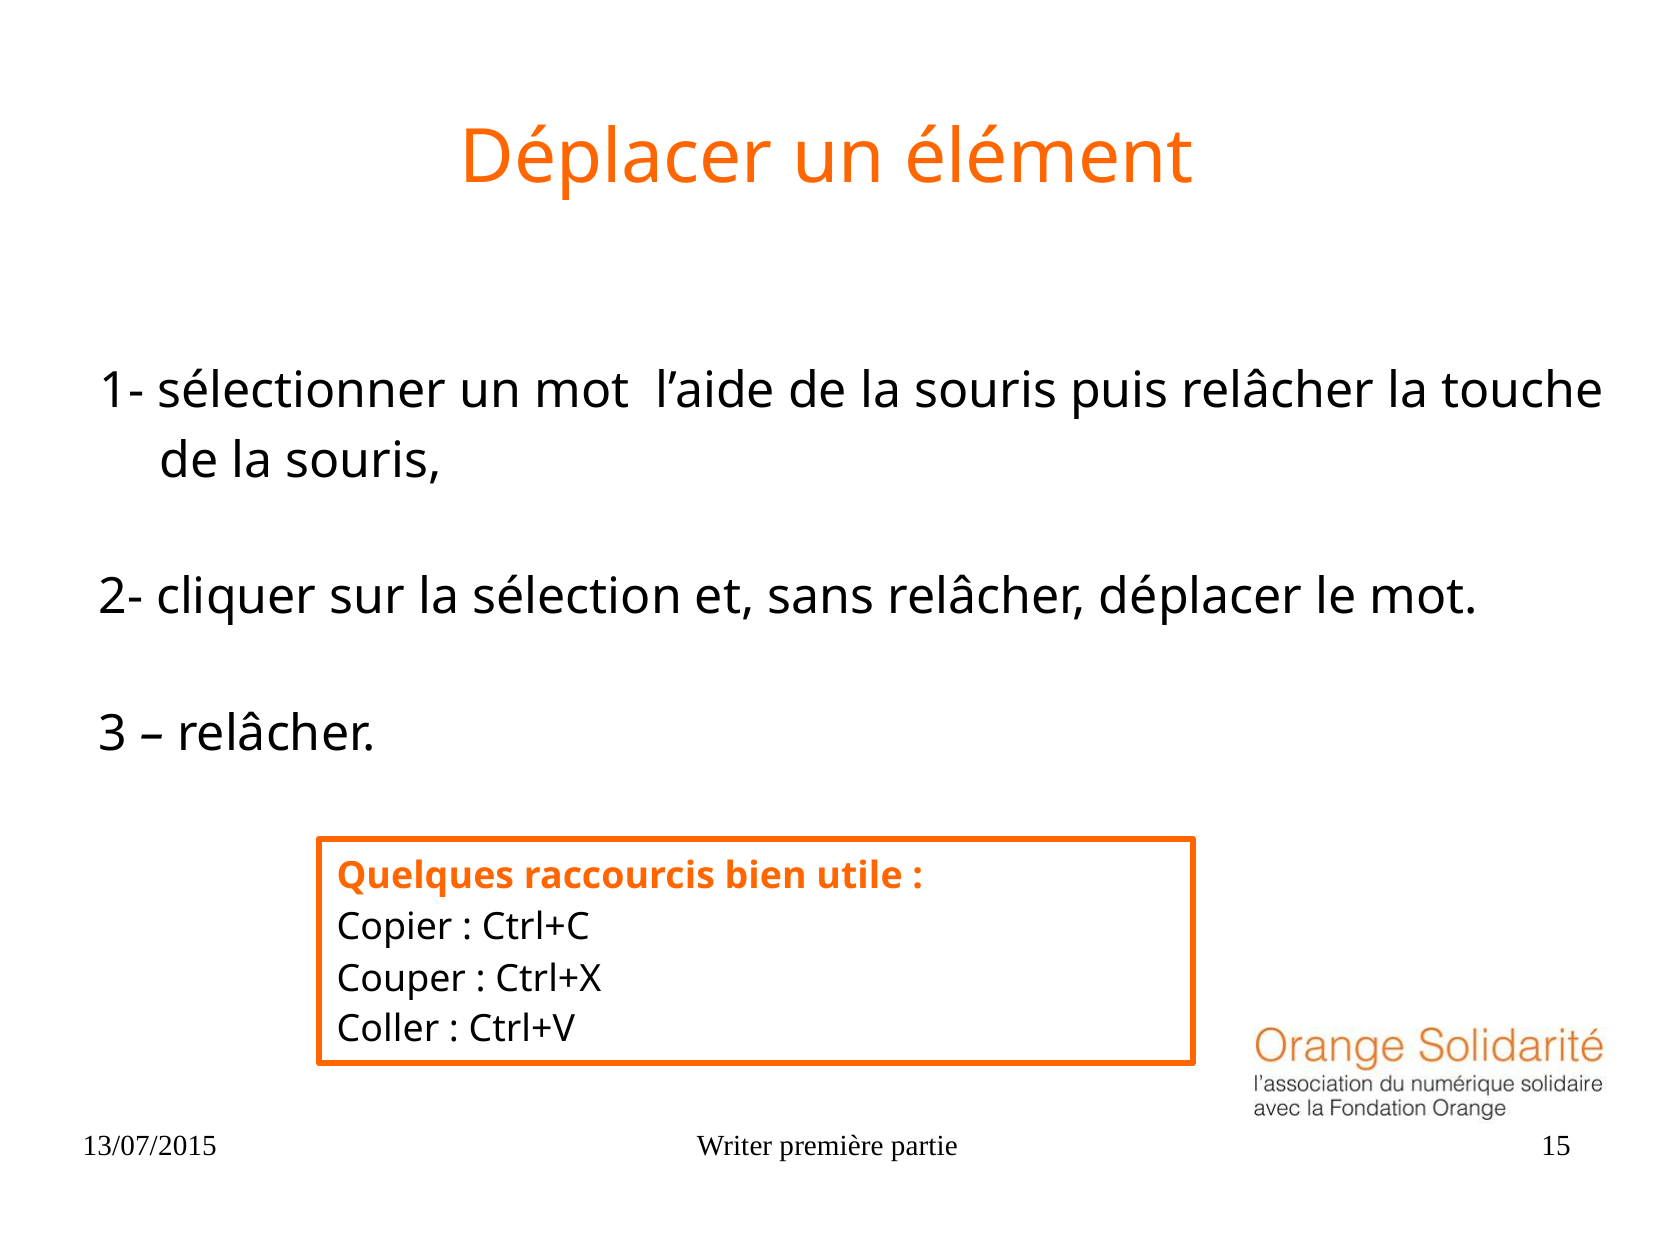

# Déplacer un élément
 1- sélectionner un mot l’aide de la souris puis relâcher la touche 	de la souris,
 2- cliquer sur la sélection et, sans relâcher, déplacer le mot.
 3 – relâcher.
Quelques raccourcis bien utile :
Copier : Ctrl+C
Couper : Ctrl+X
Coller : Ctrl+V
13/07/2015
Writer première partie
15